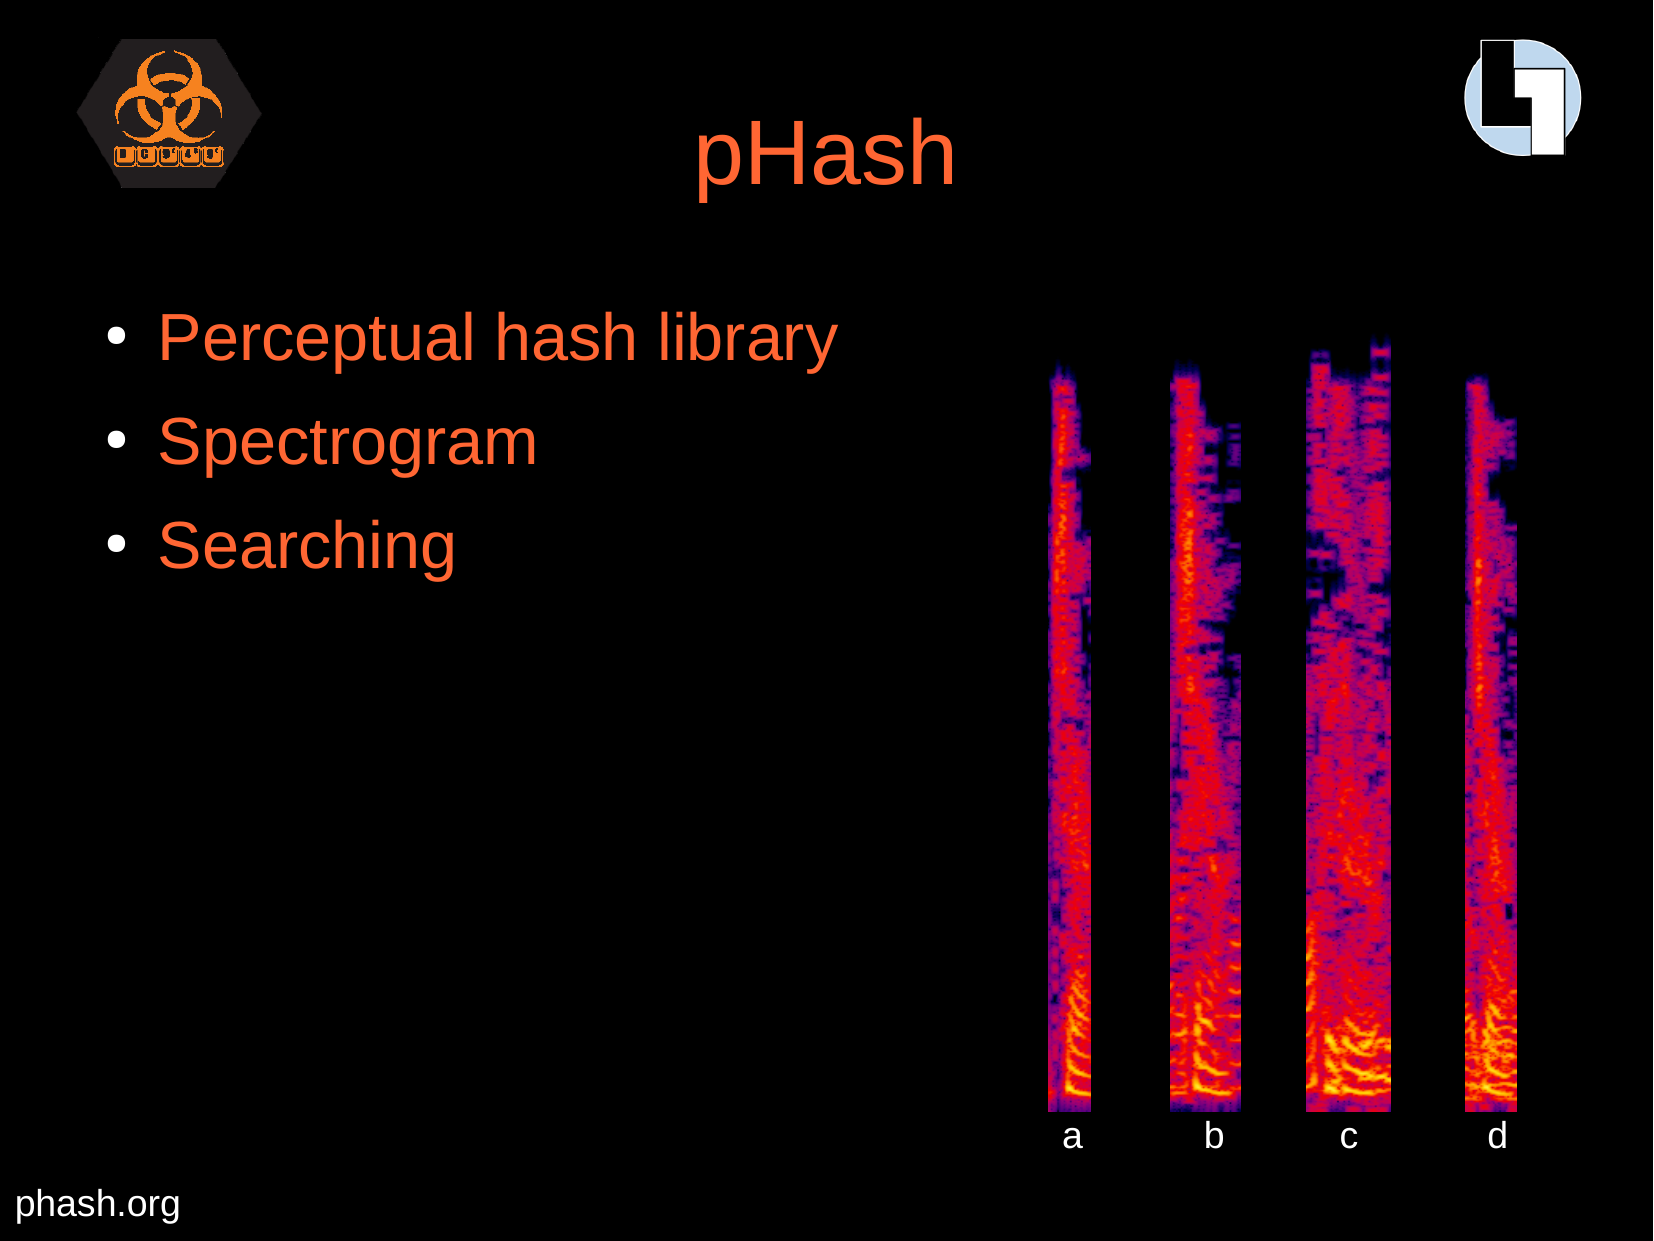

# pHash
Perceptual hash library
Spectrogram
Searching
a
b
c
d
phash.org